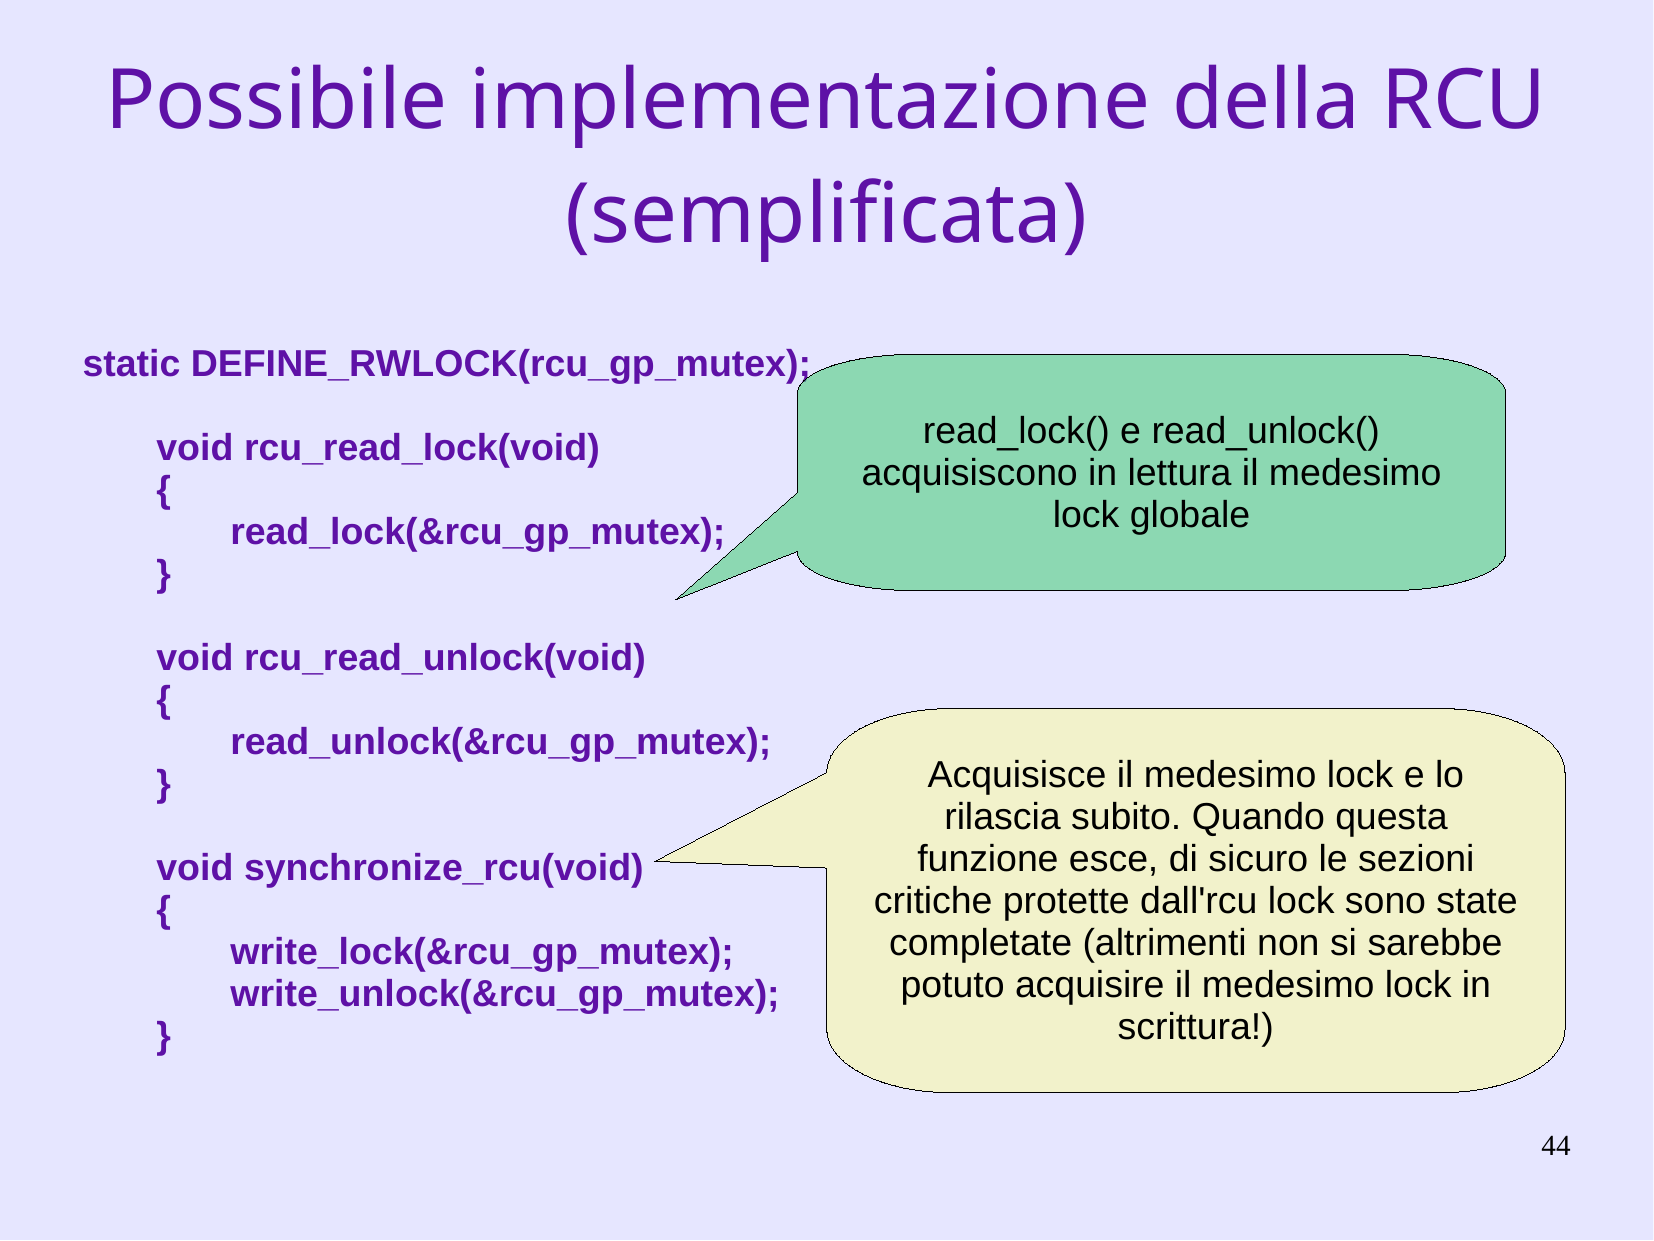

# Possibile implementazione della RCU (semplificata)
static DEFINE_RWLOCK(rcu_gp_mutex);
	void rcu_read_lock(void)
	{
		read_lock(&rcu_gp_mutex);
	}
	void rcu_read_unlock(void)
	{
		read_unlock(&rcu_gp_mutex);
	}
	void synchronize_rcu(void)
	{
		write_lock(&rcu_gp_mutex);
		write_unlock(&rcu_gp_mutex);
	}
read_lock() e read_unlock() acquisiscono in lettura il medesimo lock globale
Acquisisce il medesimo lock e lo rilascia subito. Quando questa funzione esce, di sicuro le sezioni critiche protette dall'rcu lock sono state completate (altrimenti non si sarebbe potuto acquisire il medesimo lock in scrittura!)
44